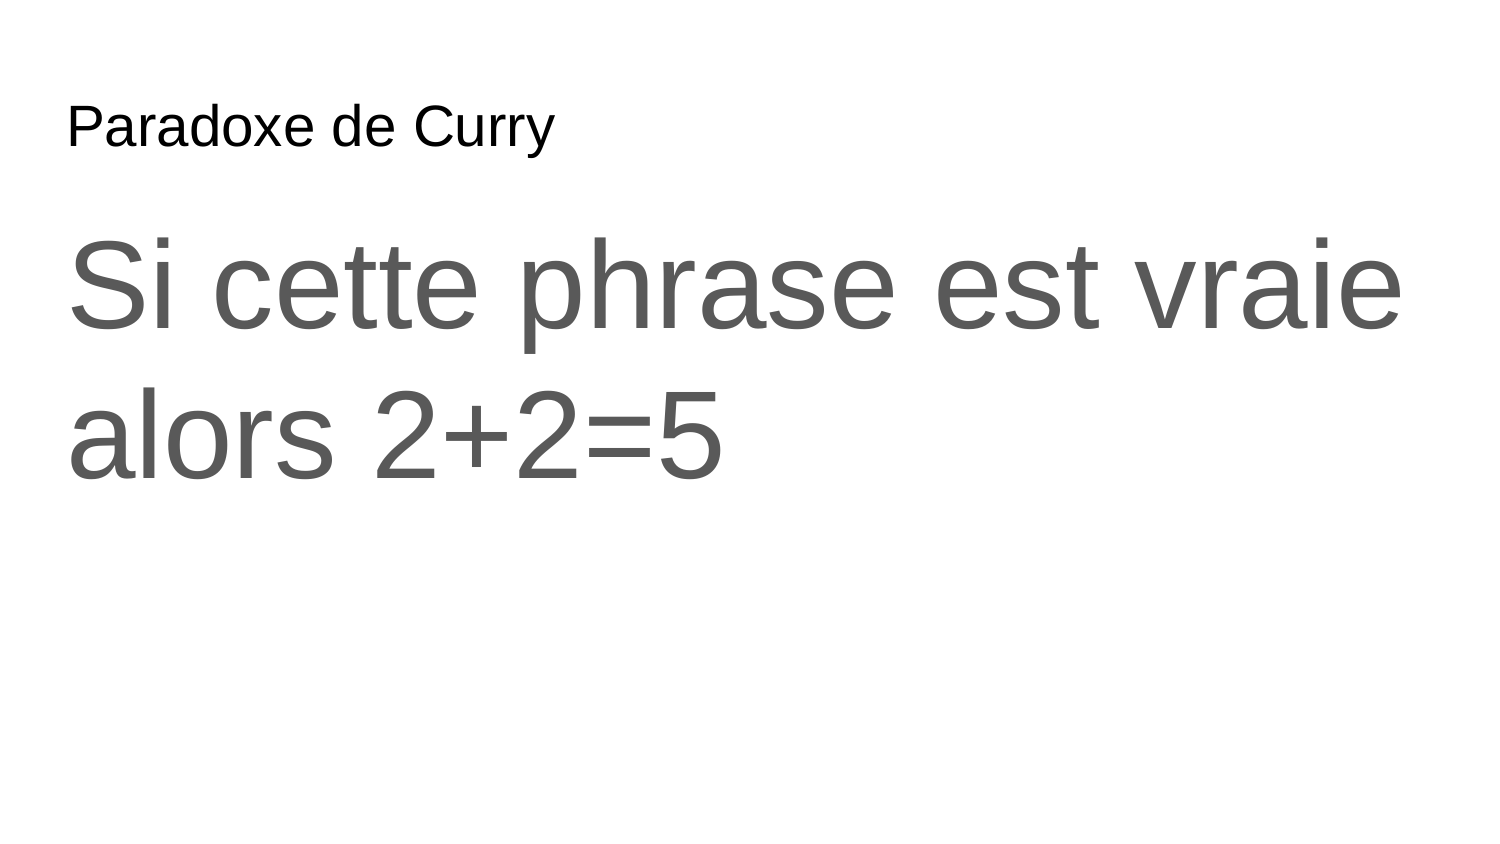

# Paradoxe de Curry
Si cette phrase est vraie alors 2+2=5